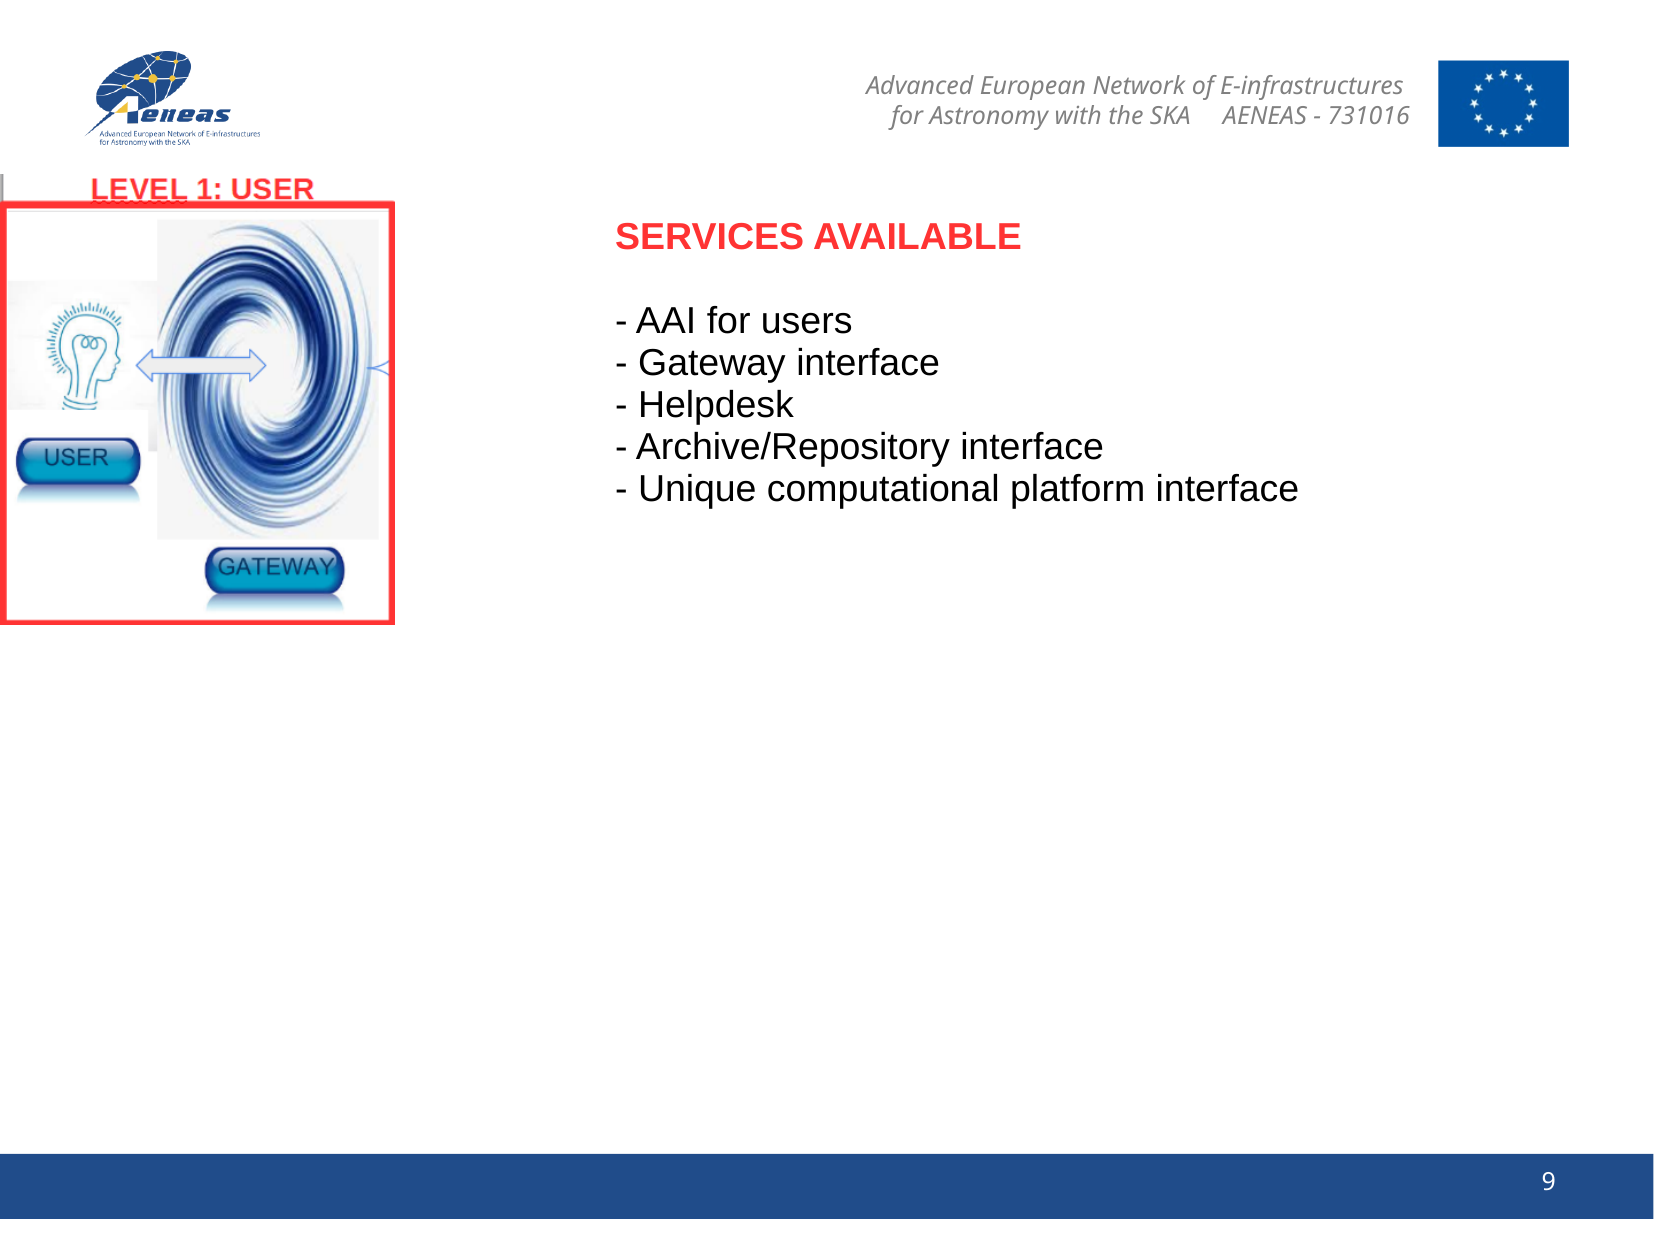

SERVICES AVAILABLE
- AAI for users
- Gateway interface
- Helpdesk
- Archive/Repository interface
- Unique computational platform interface
9